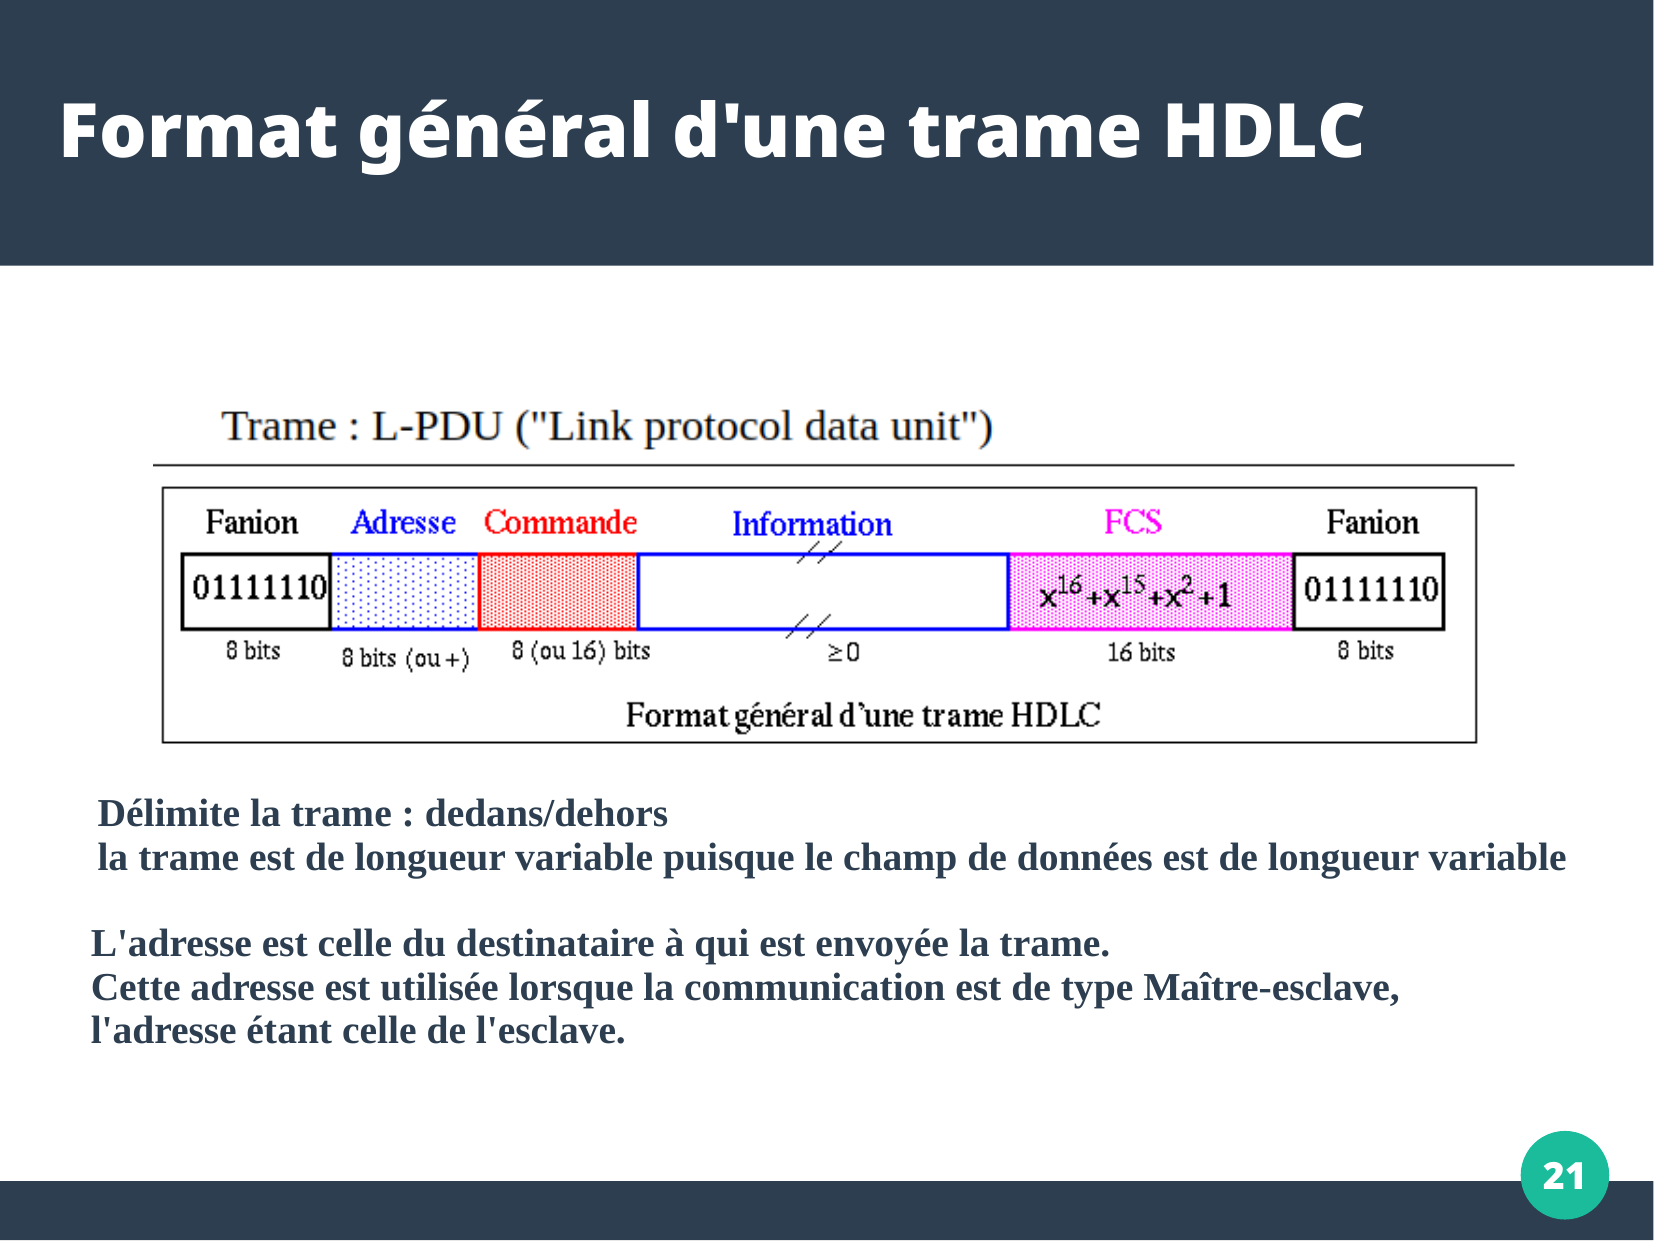

# Format général d'une trame HDLC
Délimite la trame : dedans/dehors
la trame est de longueur variable puisque le champ de données est de longueur variable
L'adresse est celle du destinataire à qui est envoyée la trame.
Cette adresse est utilisée lorsque la communication est de type Maître-esclave,
l'adresse étant celle de l'esclave.
21